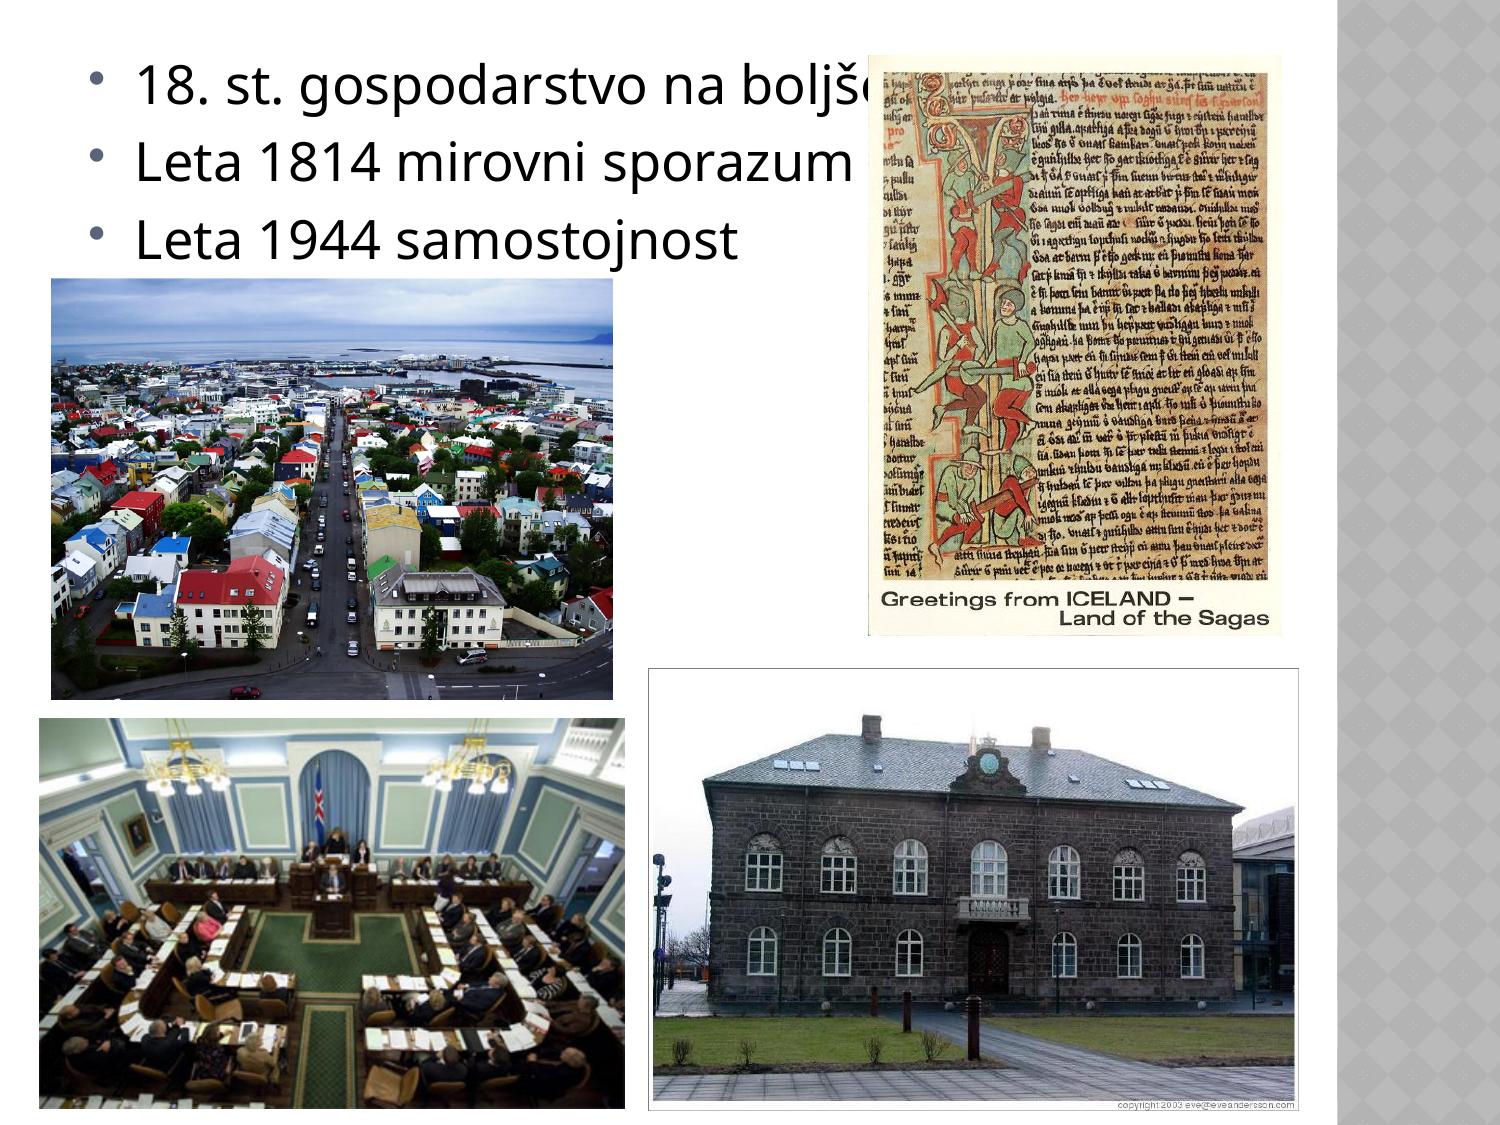

18. st. gospodarstvo na boljše
Leta 1814 mirovni sporazum
Leta 1944 samostojnost
#